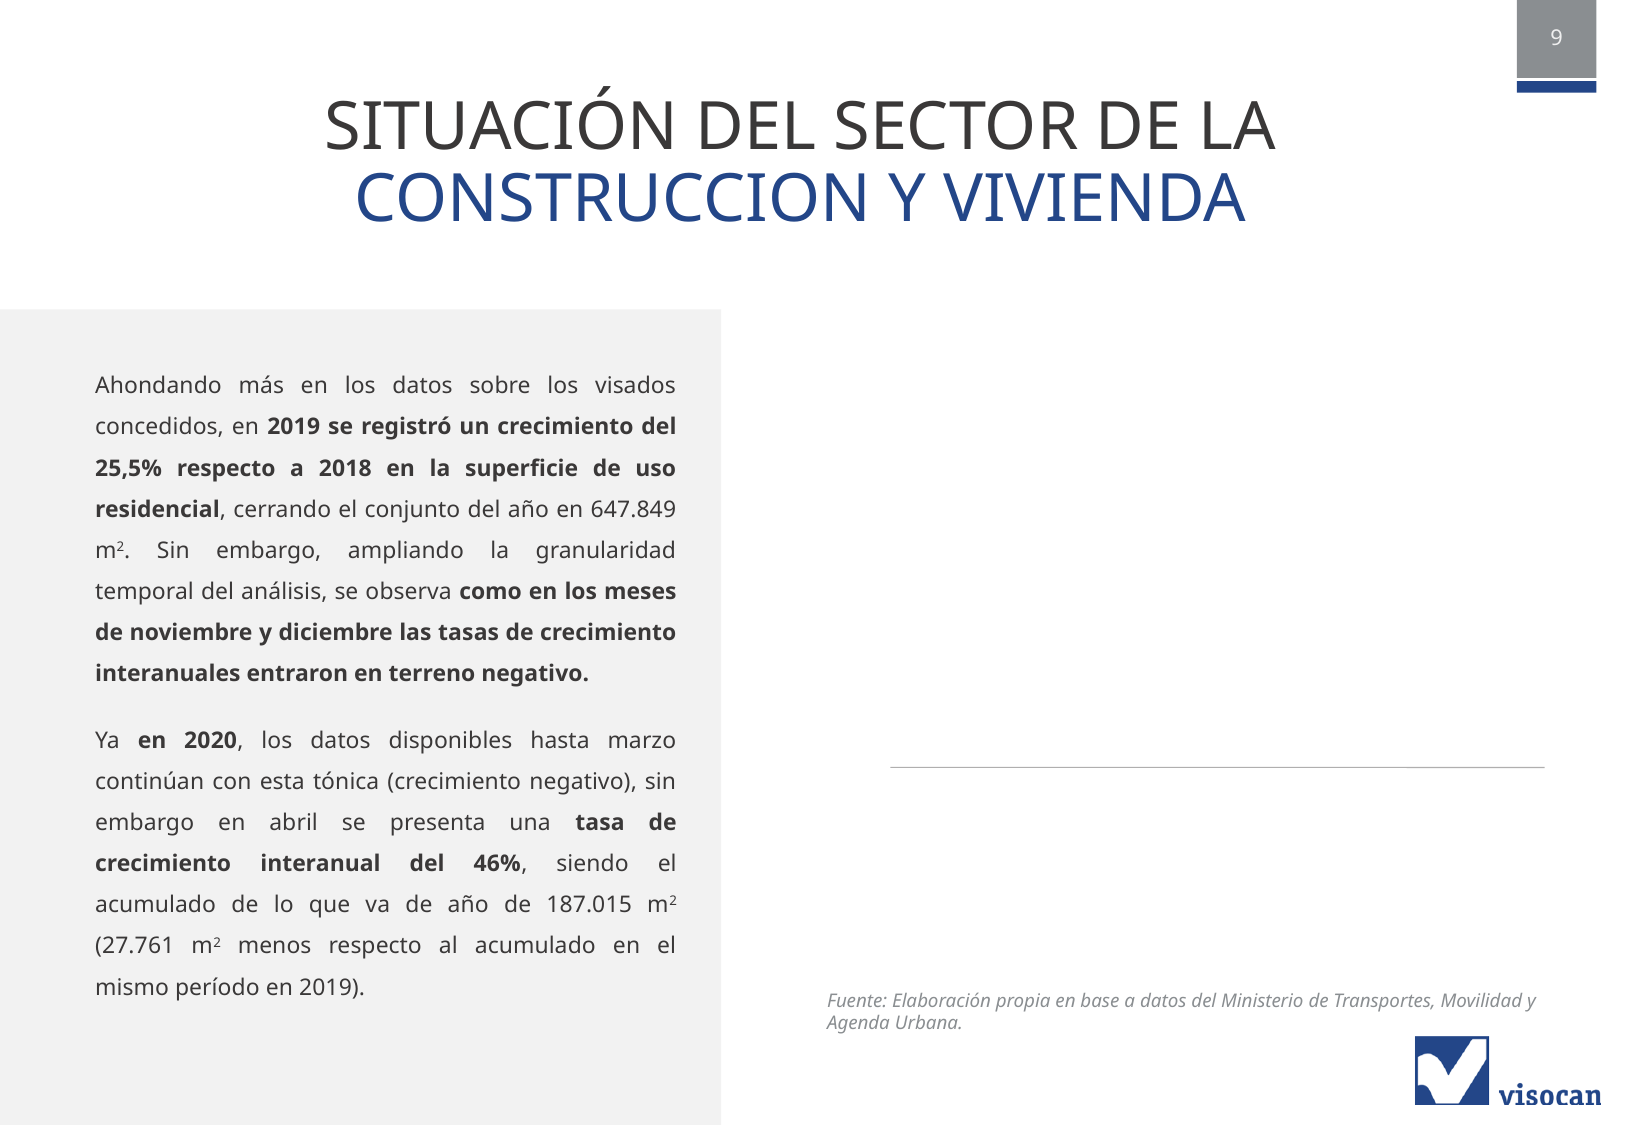

SITUACIÓN DEL SECTOR DE LA CONSTRUCCION Y VIVIENDA
Ahondando más en los datos sobre los visados concedidos, en 2019 se registró un crecimiento del 25,5% respecto a 2018 en la superficie de uso residencial, cerrando el conjunto del año en 647.849 m2. Sin embargo, ampliando la granularidad temporal del análisis, se observa como en los meses de noviembre y diciembre las tasas de crecimiento interanuales entraron en terreno negativo.
Ya en 2020, los datos disponibles hasta marzo continúan con esta tónica (crecimiento negativo), sin embargo en abril se presenta una tasa de crecimiento interanual del 46%, siendo el acumulado de lo que va de año de 187.015 m2 (27.761 m2 menos respecto al acumulado en el mismo período en 2019).
Fuente: Elaboración propia en base a datos del Ministerio de Transportes, Movilidad y Agenda Urbana.